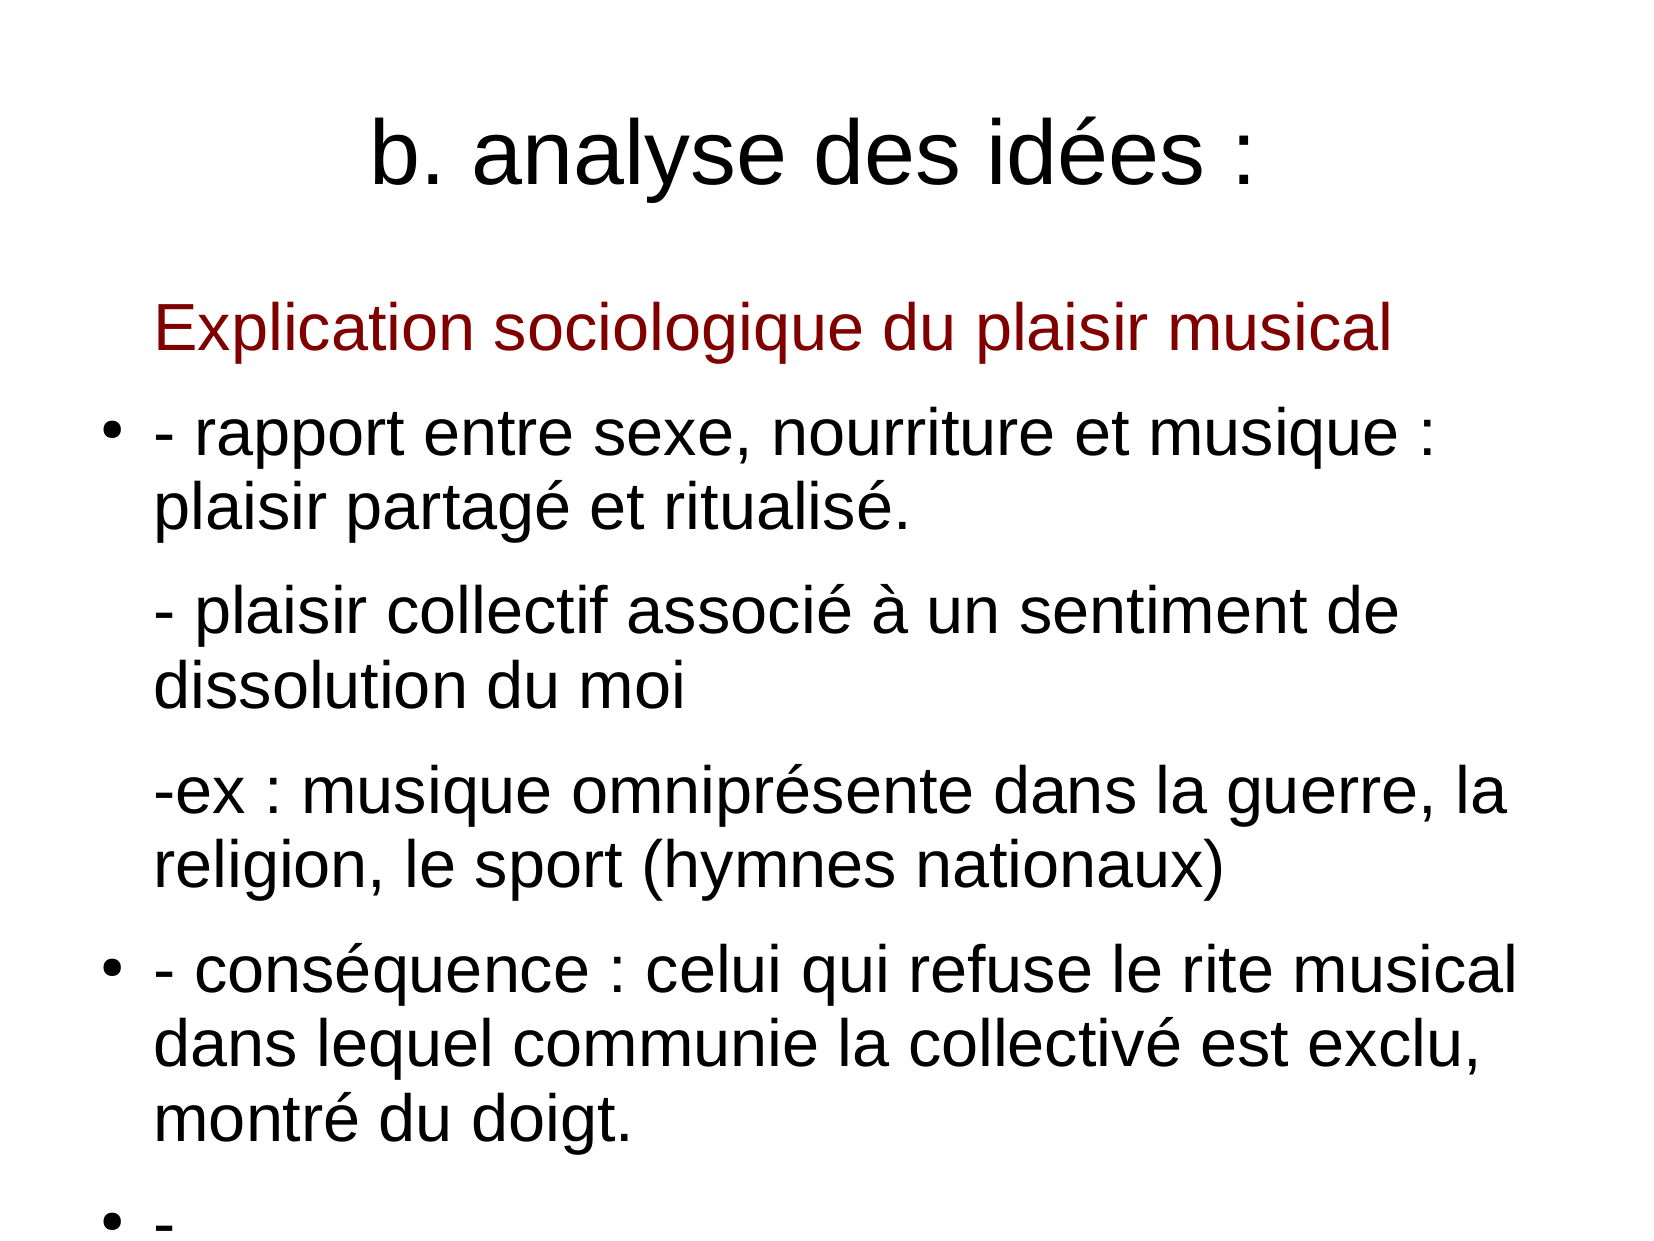

# b. analyse des idées :
Explication sociologique du plaisir musical
- rapport entre sexe, nourriture et musique : plaisir partagé et ritualisé.
- plaisir collectif associé à un sentiment de dissolution du moi
-ex : musique omniprésente dans la guerre, la religion, le sport (hymnes nationaux)
- conséquence : celui qui refuse le rite musical dans lequel communie la collectivé est exclu, montré du doigt.
-